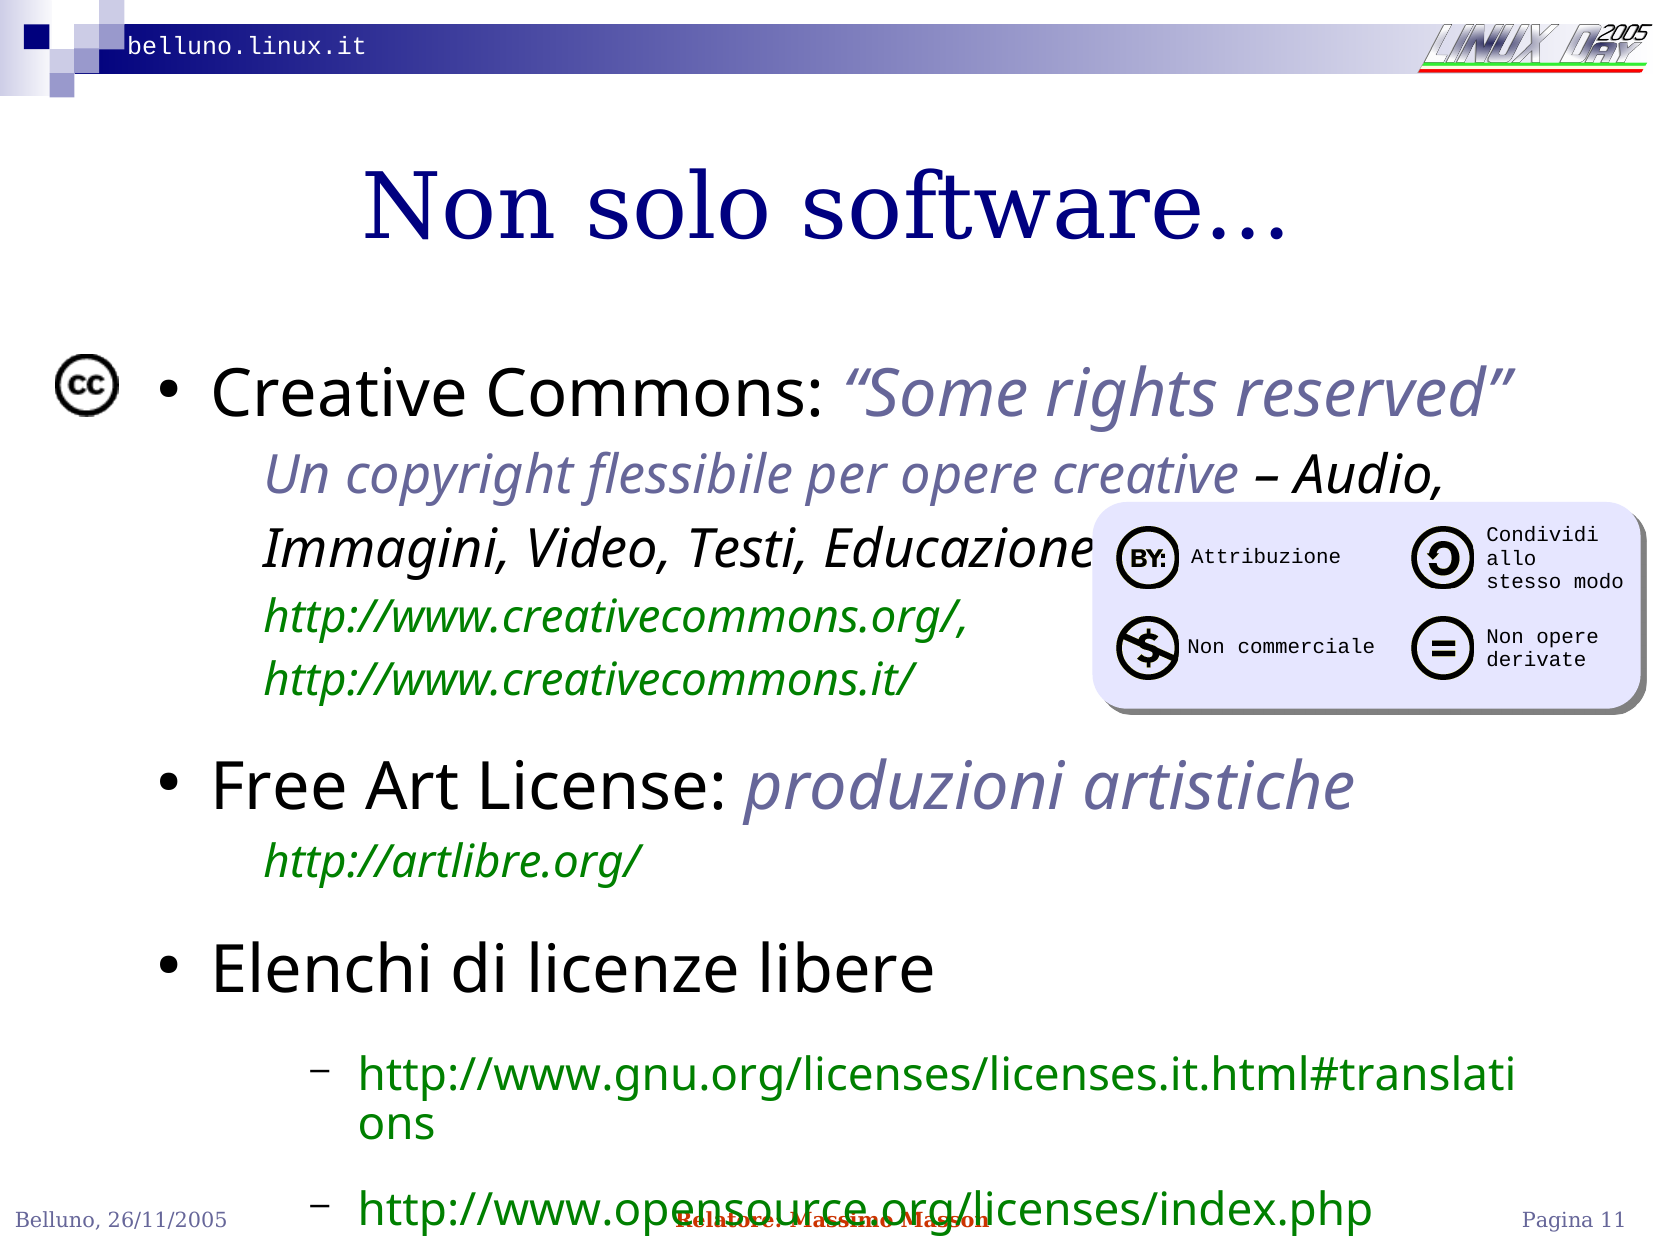

# Non solo software...
Creative Commons: “Some rights reserved”
Un copyright flessibile per opere creative – Audio, Immagini, Video, Testi, Educazione
http://www.creativecommons.org/,http://www.creativecommons.it/
Free Art License: produzioni artistiche
http://artlibre.org/
Elenchi di licenze libere
http://www.gnu.org/licenses/licenses.it.html#translations
http://www.opensource.org/licenses/index.php
 Condividi
 allo
 stesso modo
 Attribuzione
 Non commerciale
 Non opere
 derivate